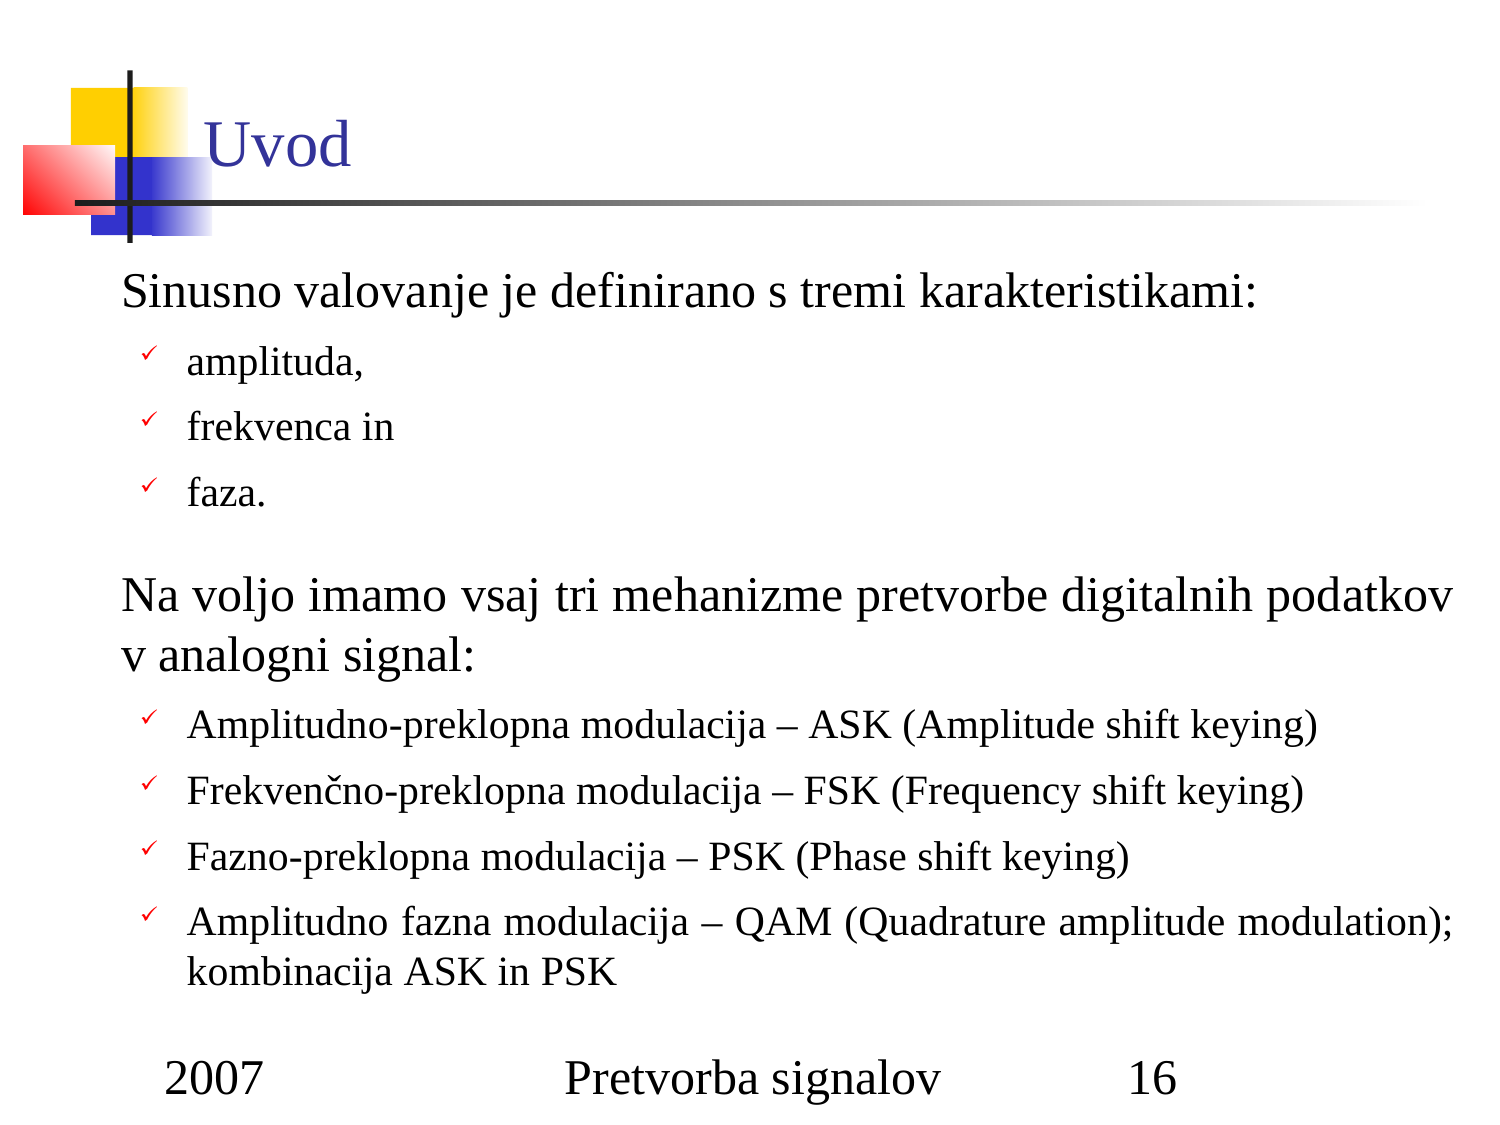

# Uvod
	Sinusno valovanje je definirano s tremi karakteristikami:
amplituda,
frekvenca in
faza.
	Na voljo imamo vsaj tri mehanizme pretvorbe digitalnih podatkov v analogni signal:
Amplitudno-preklopna modulacija – ASK (Amplitude shift keying)
Frekvenčno-preklopna modulacija – FSK (Frequency shift keying)
Fazno-preklopna modulacija – PSK (Phase shift keying)
Amplitudno fazna modulacija – QAM (Quadrature amplitude modulation); kombinacija ASK in PSK
2007
Pretvorba signalov
16